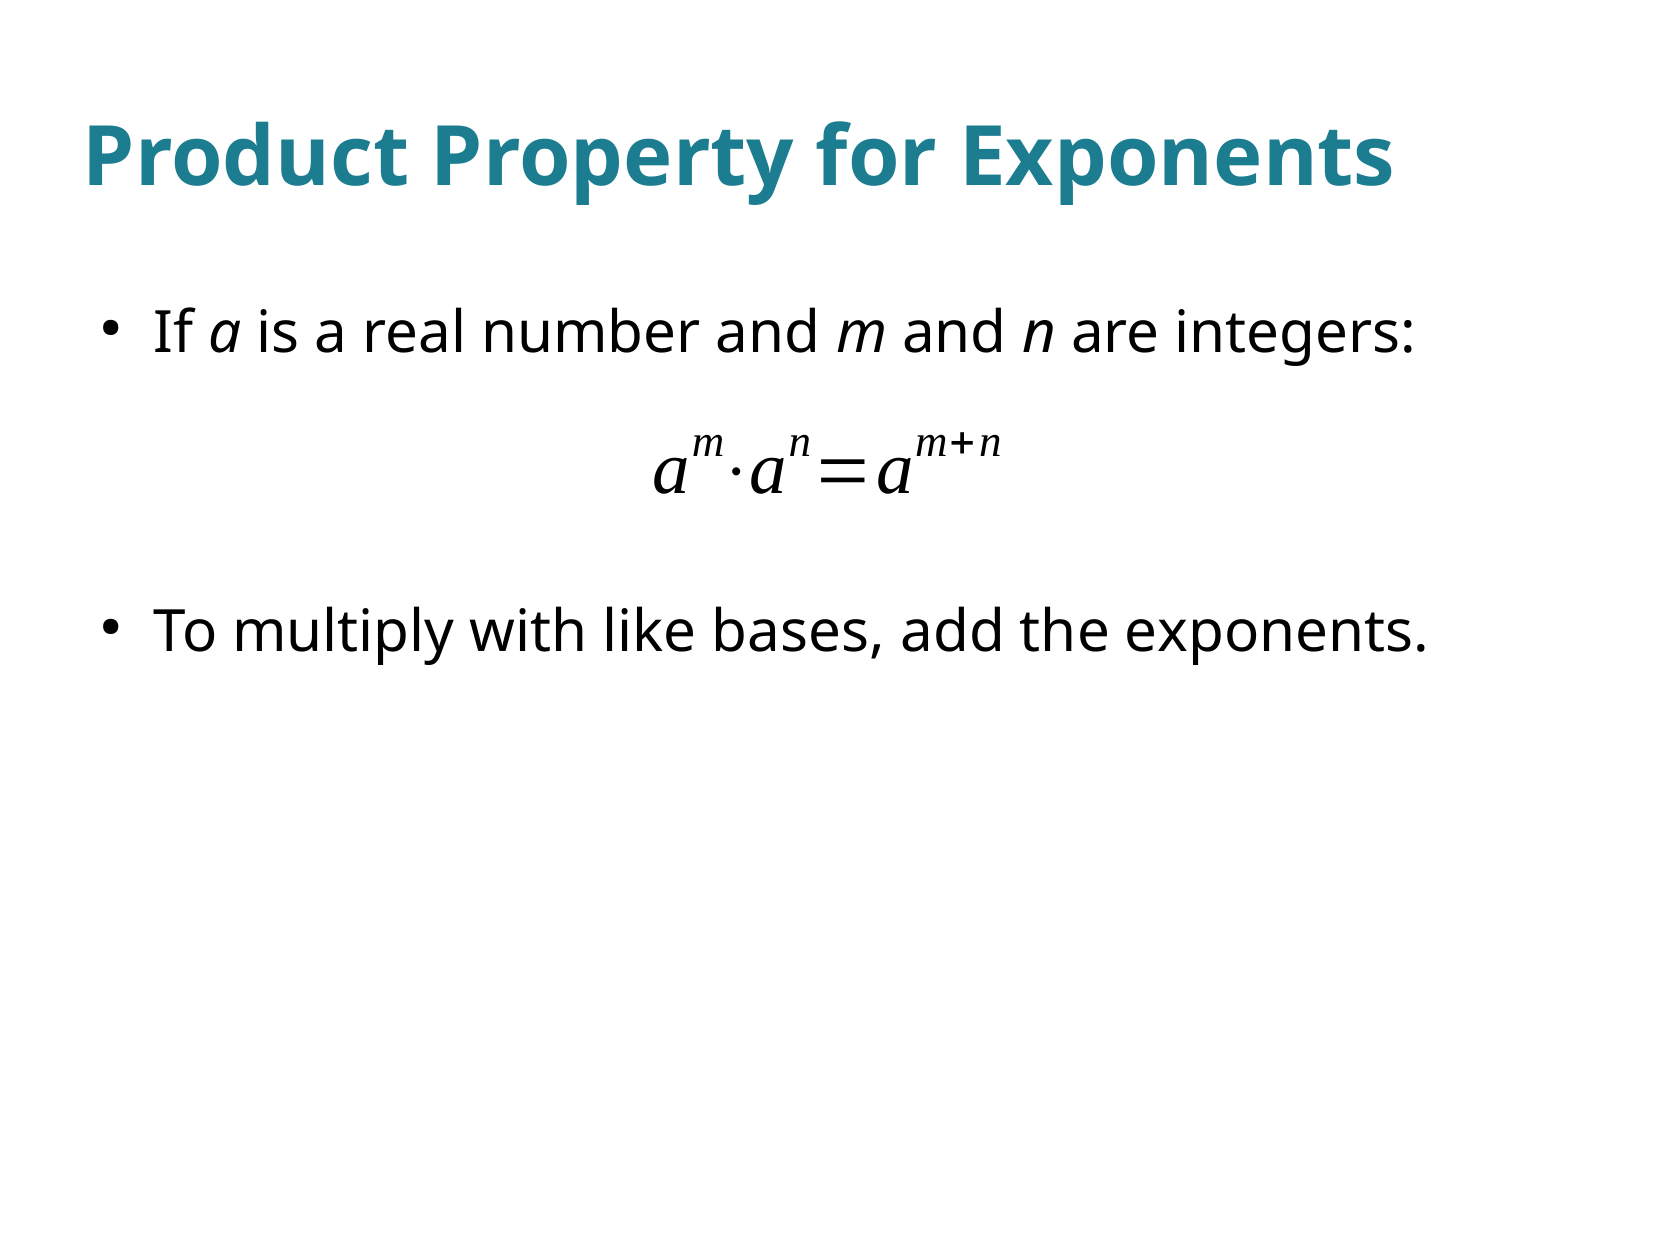

# Product Property for Exponents
If a is a real number and m and n are integers:
To multiply with like bases, add the exponents.